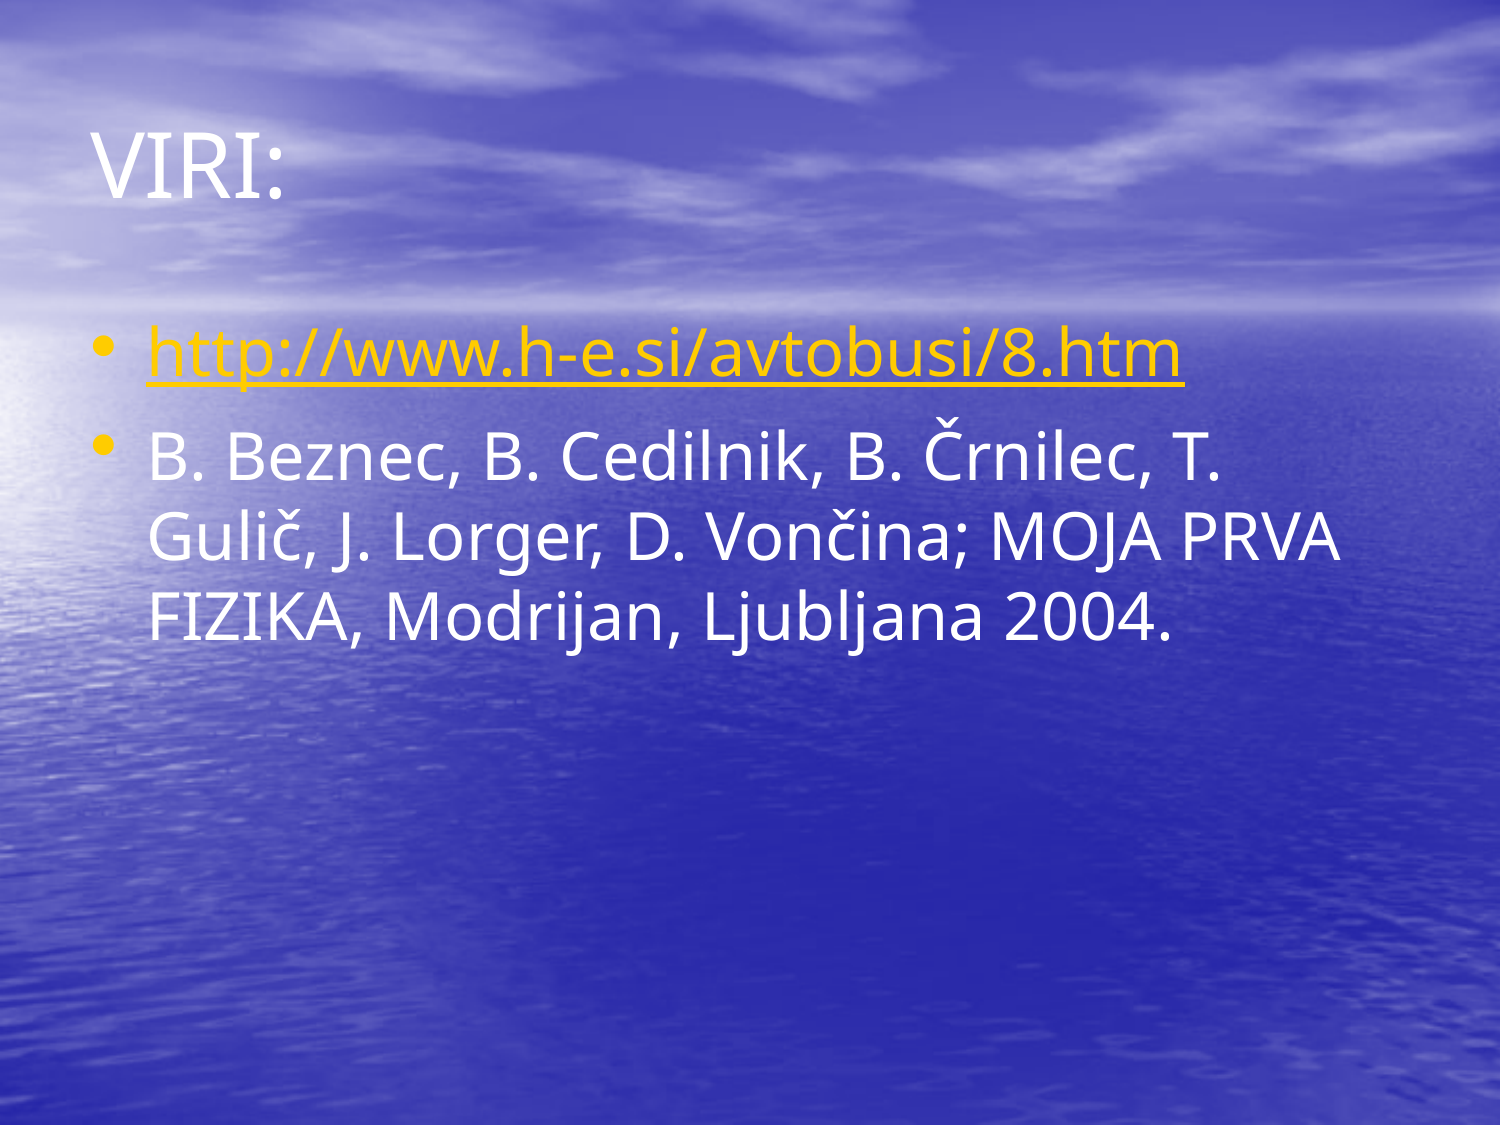

# VIRI:
http://www.h-e.si/avtobusi/8.htm
B. Beznec, B. Cedilnik, B. Črnilec, T. Gulič, J. Lorger, D. Vončina; MOJA PRVA FIZIKA, Modrijan, Ljubljana 2004.